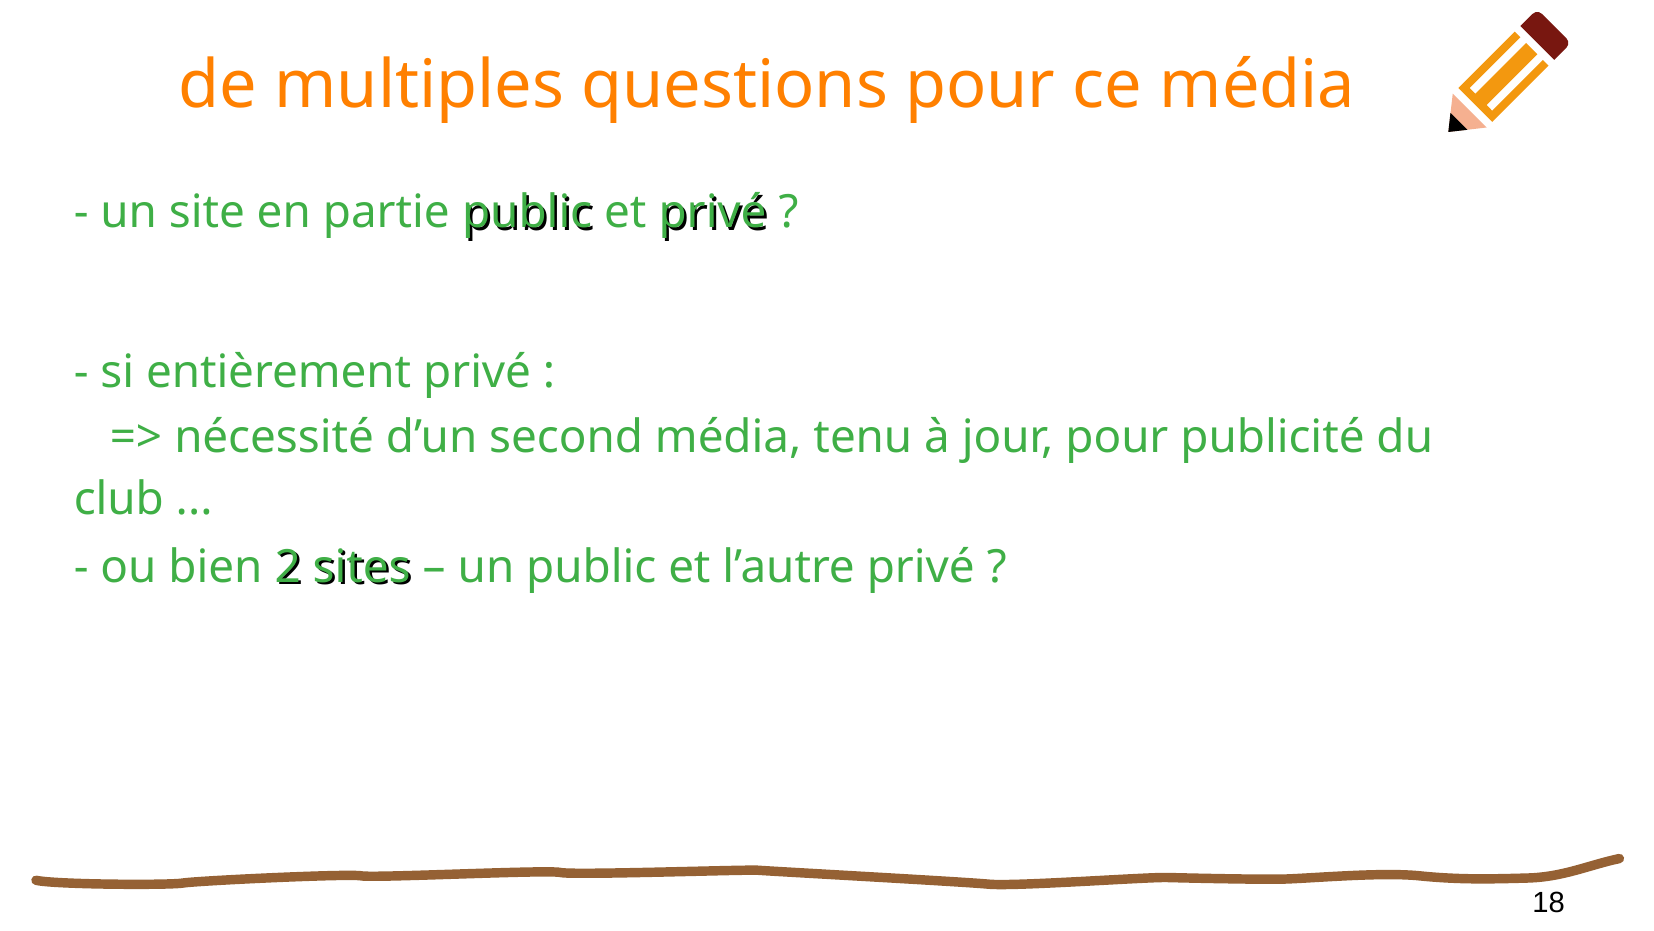

# de multiples questions pour ce média
- un site en partie public et privé ?
- si entièrement privé :
 => nécessité d’un second média, tenu à jour, pour publicité du club ...
- ou bien 2 sites – un public et l’autre privé ?
18